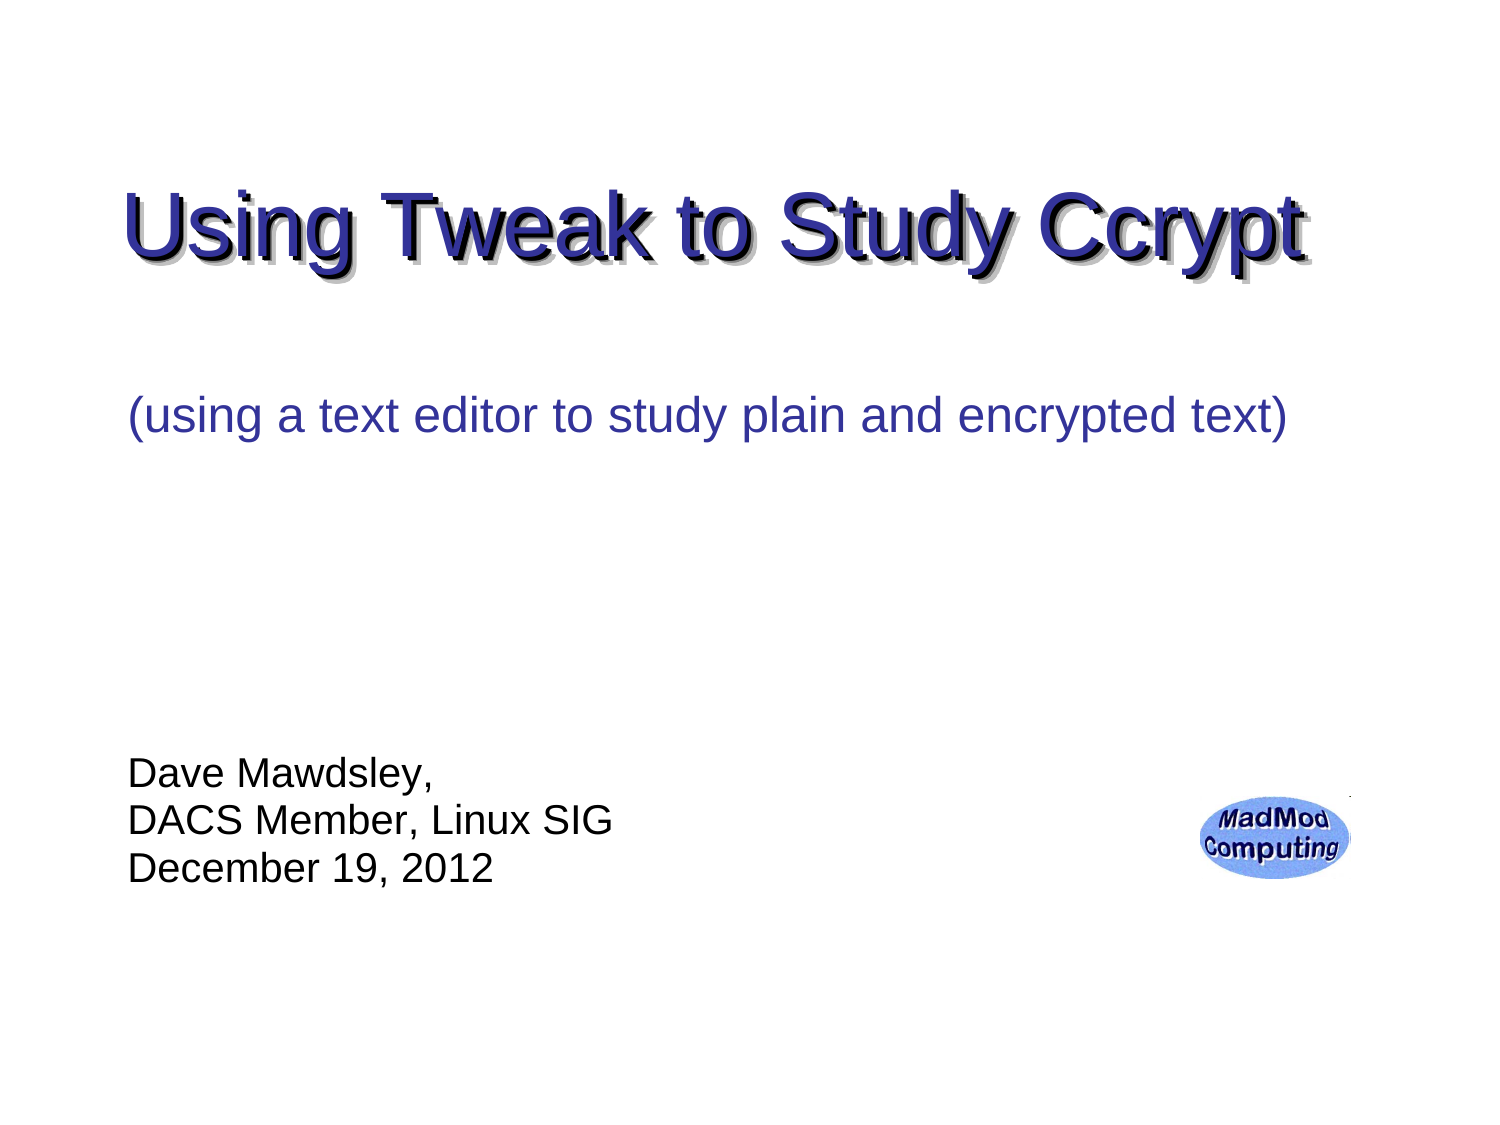

# Using Tweak to Study Ccrypt
(using a text editor to study plain and encrypted text)
Dave Mawdsley,
DACS Member, Linux SIG
December 19, 2012